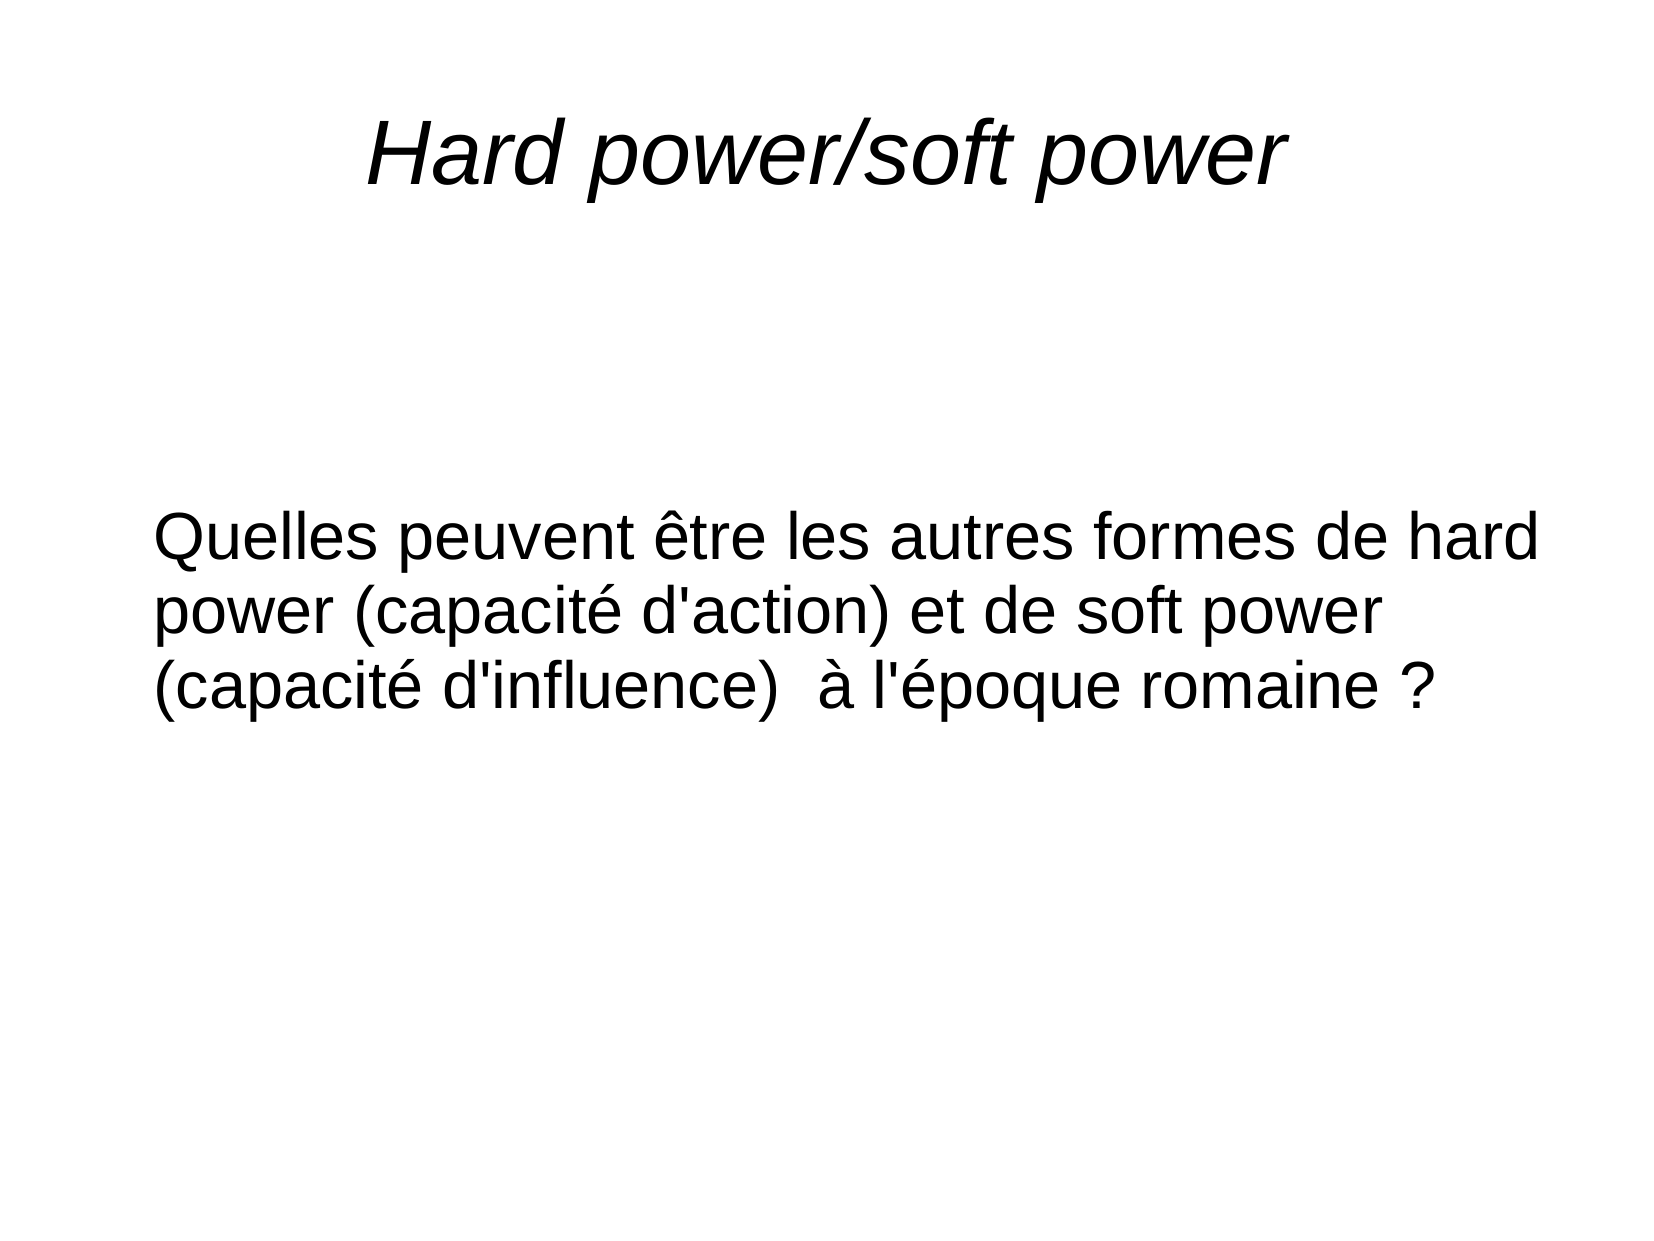

# Hard power/soft power
Quelles peuvent être les autres formes de hard power (capacité d'action) et de soft power (capacité d'influence) à l'époque romaine ?